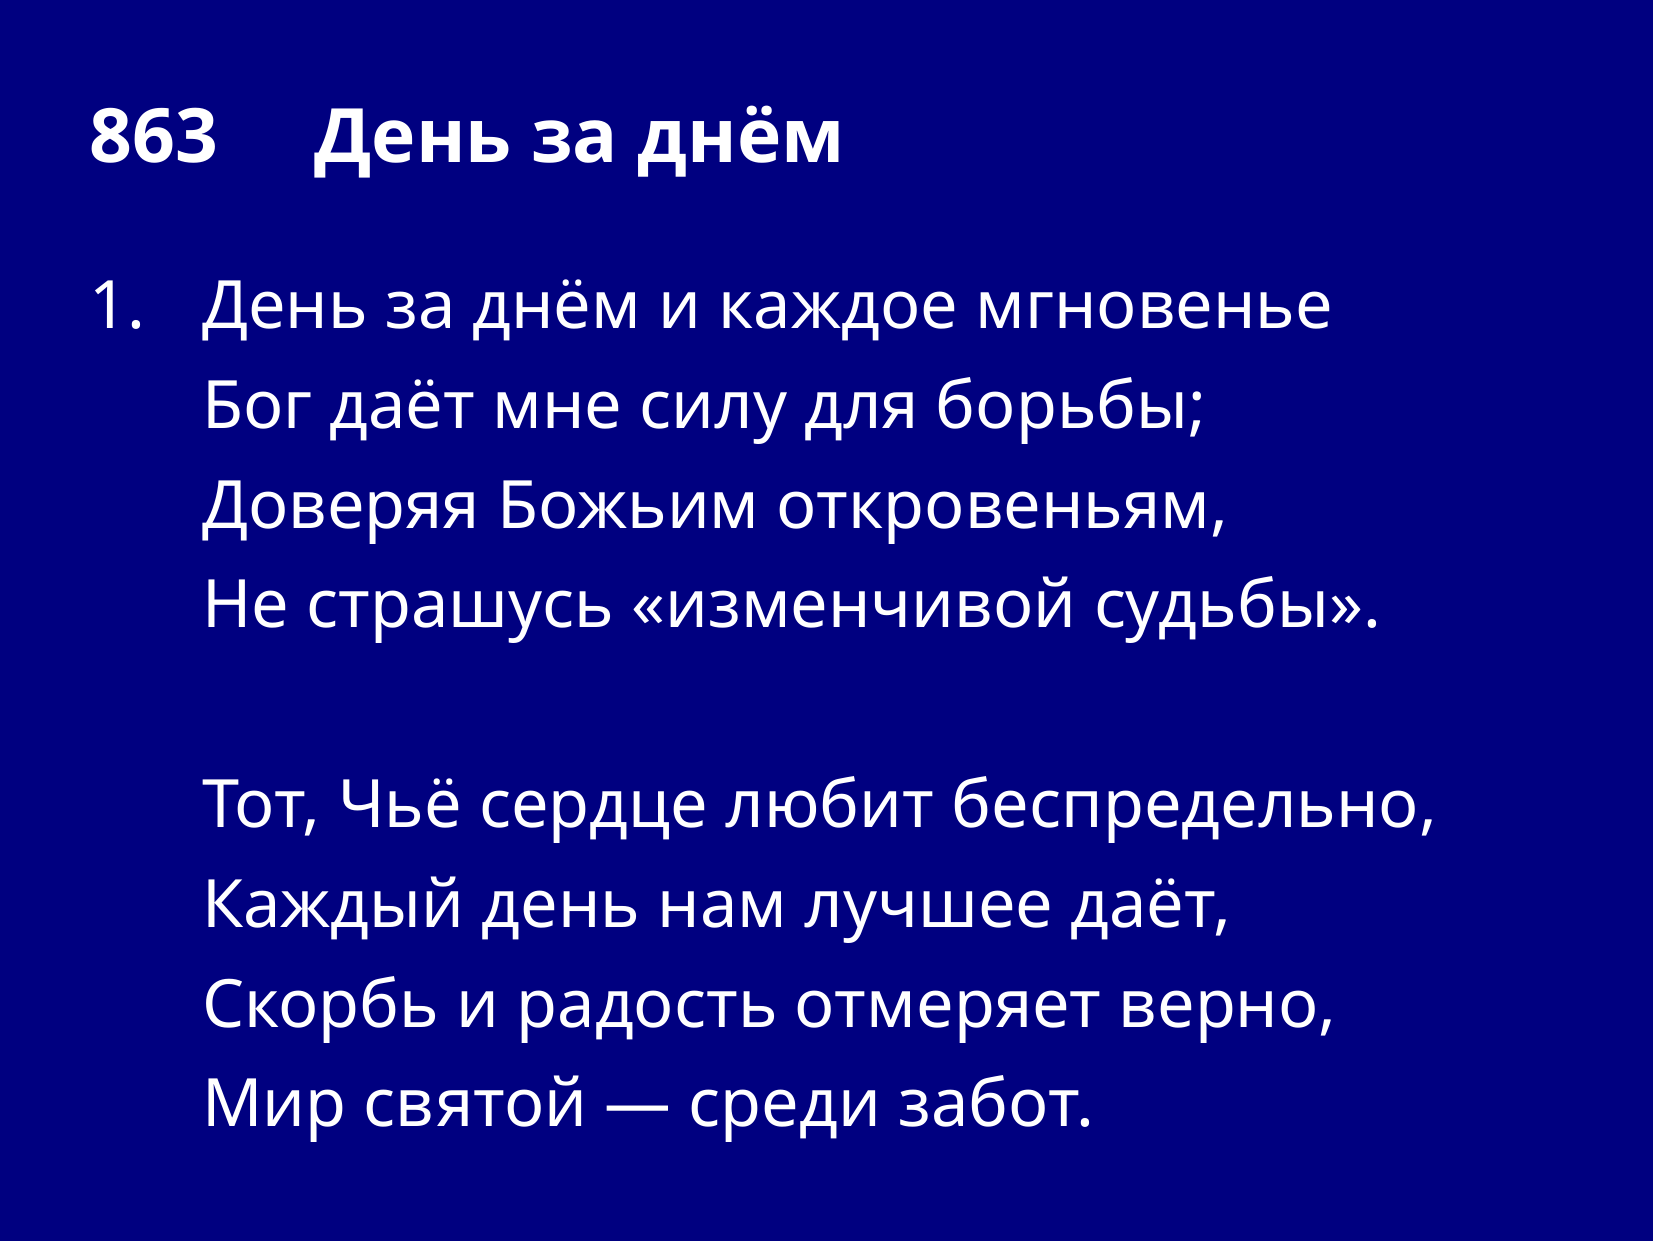

863	День за днём
1.	День за днём и каждое мгновенье
	Бог даёт мне силу для борьбы;
	Доверяя Божьим откровеньям,
	Не страшусь «изменчивой судьбы».
	Тот, Чьё сердце любит беспредельно,
	Каждый день нам лучшее даёт,
	Скорбь и радость отмеряет верно,
	Мир святой — среди забот.